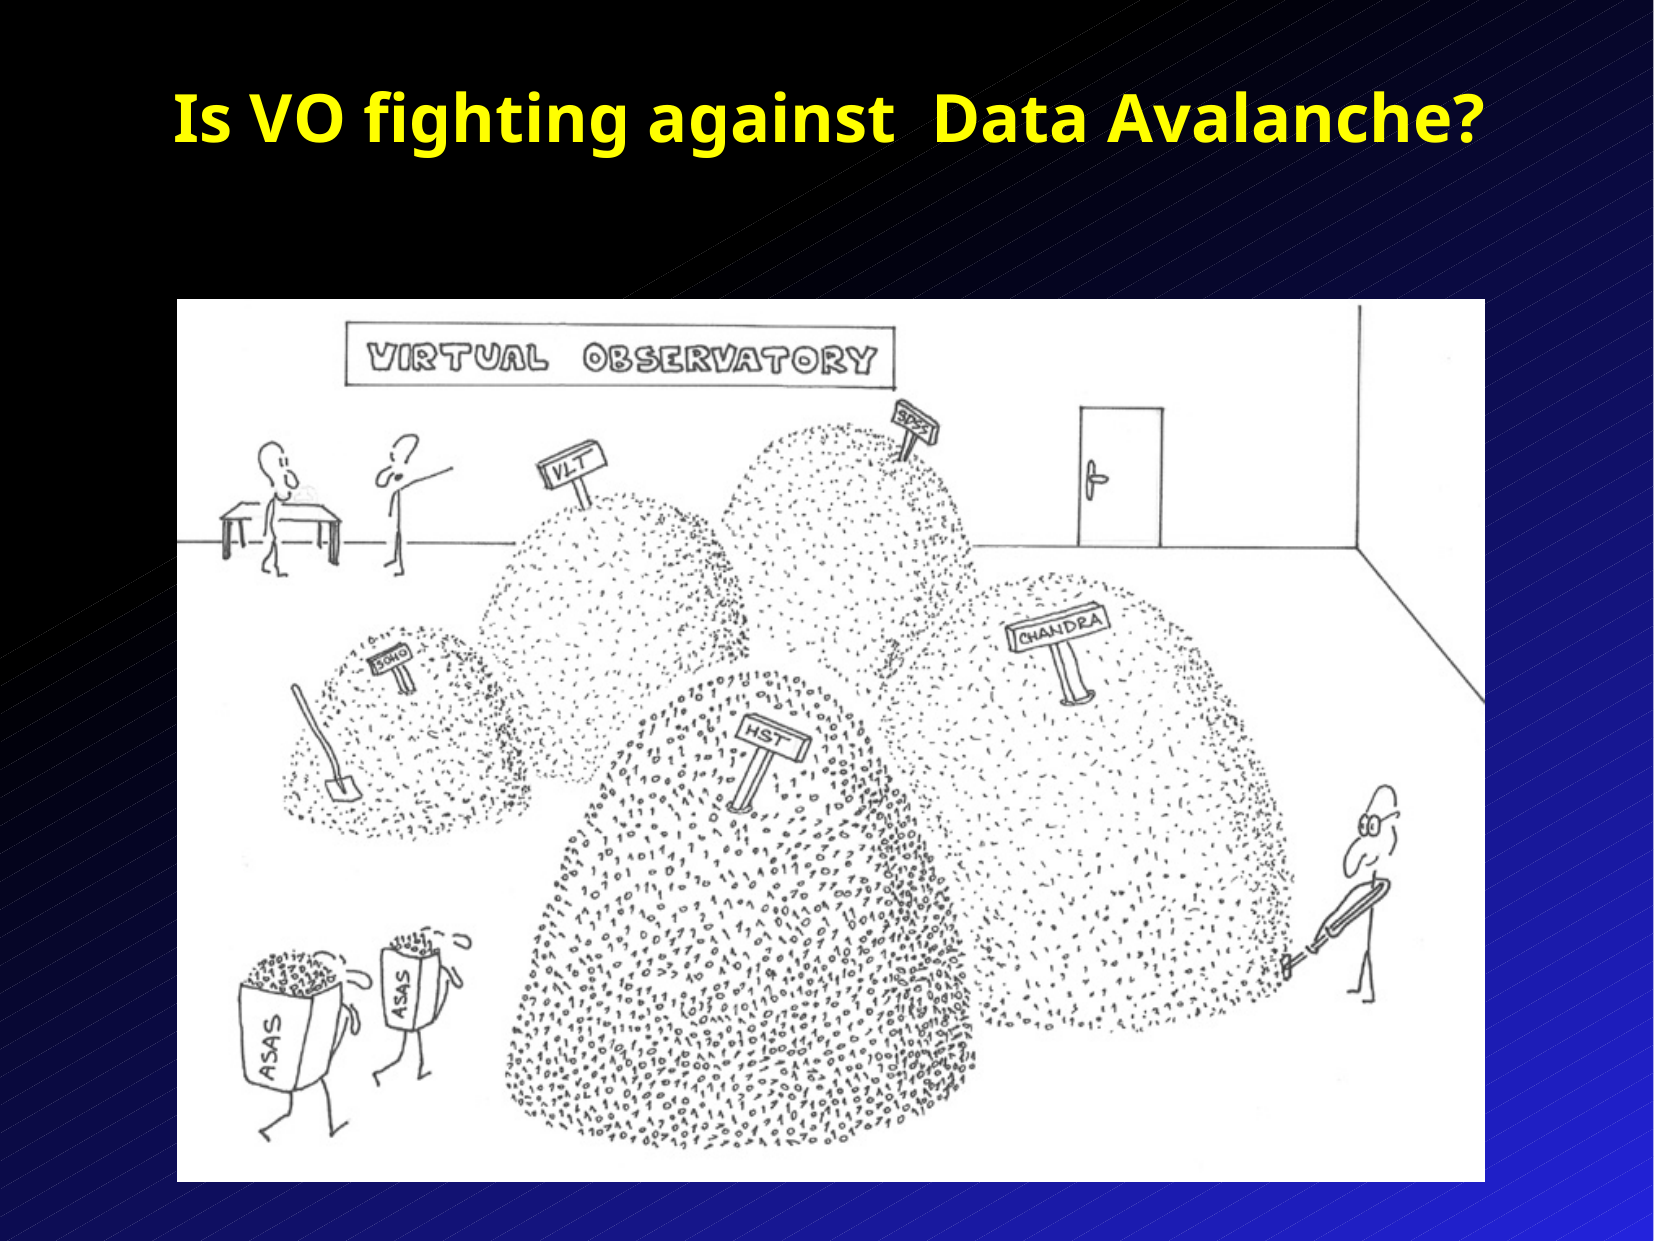

# Is VO fighting against Data Avalanche?